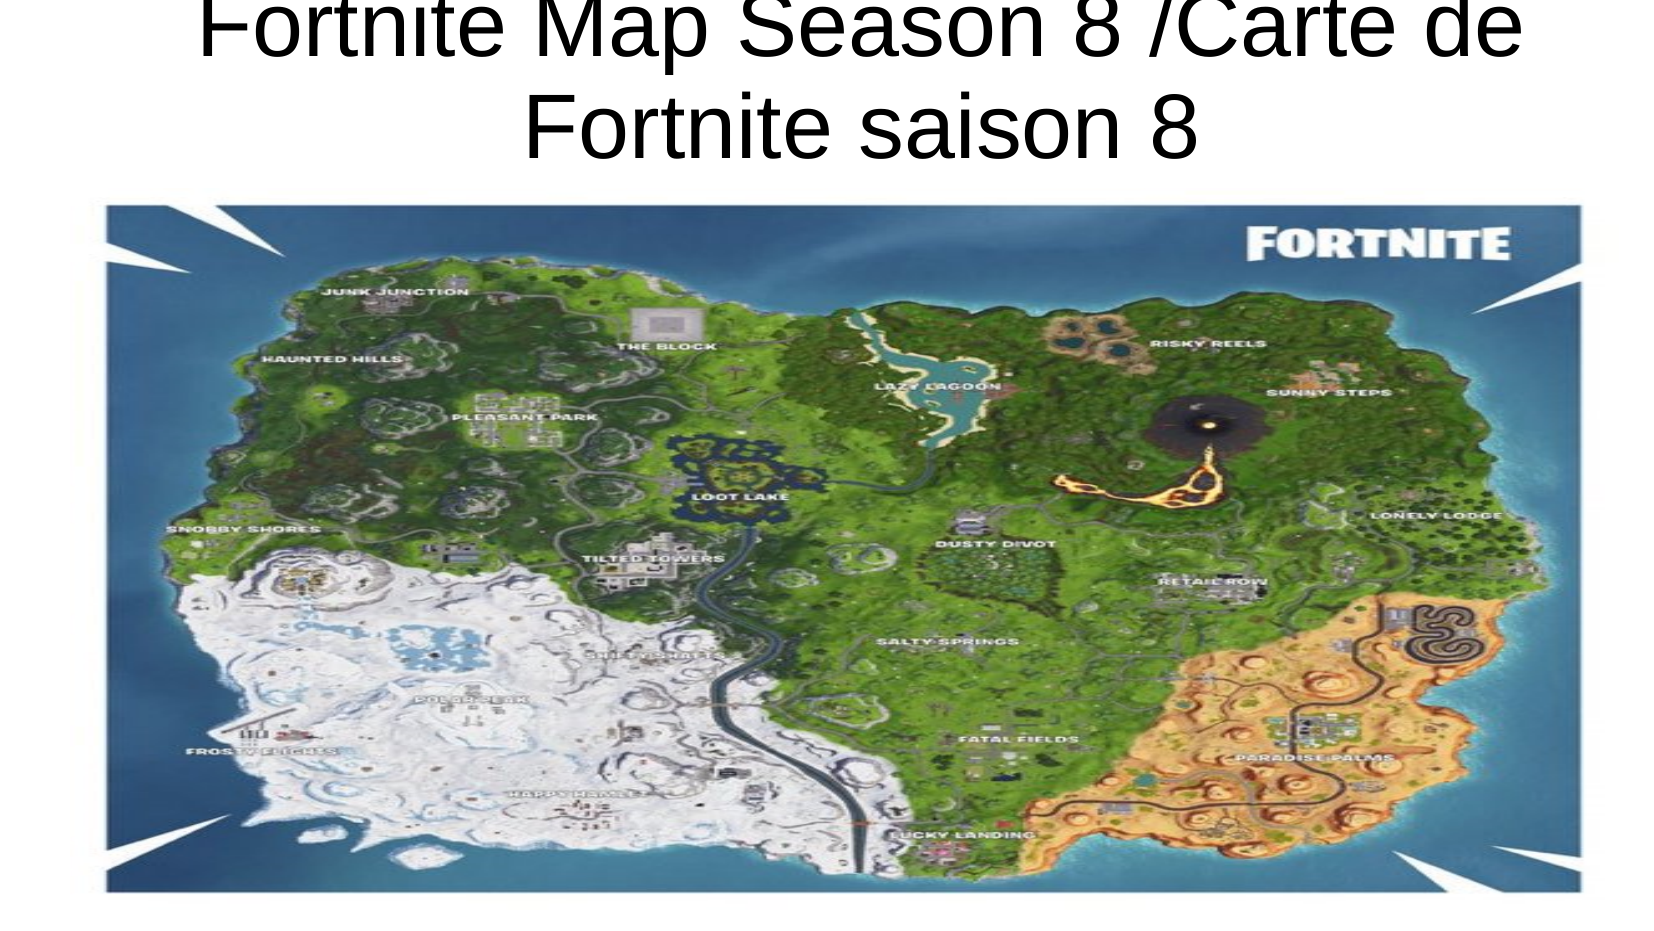

# Fortnite Map Season 8 /Carte de Fortnite saison 8
 v